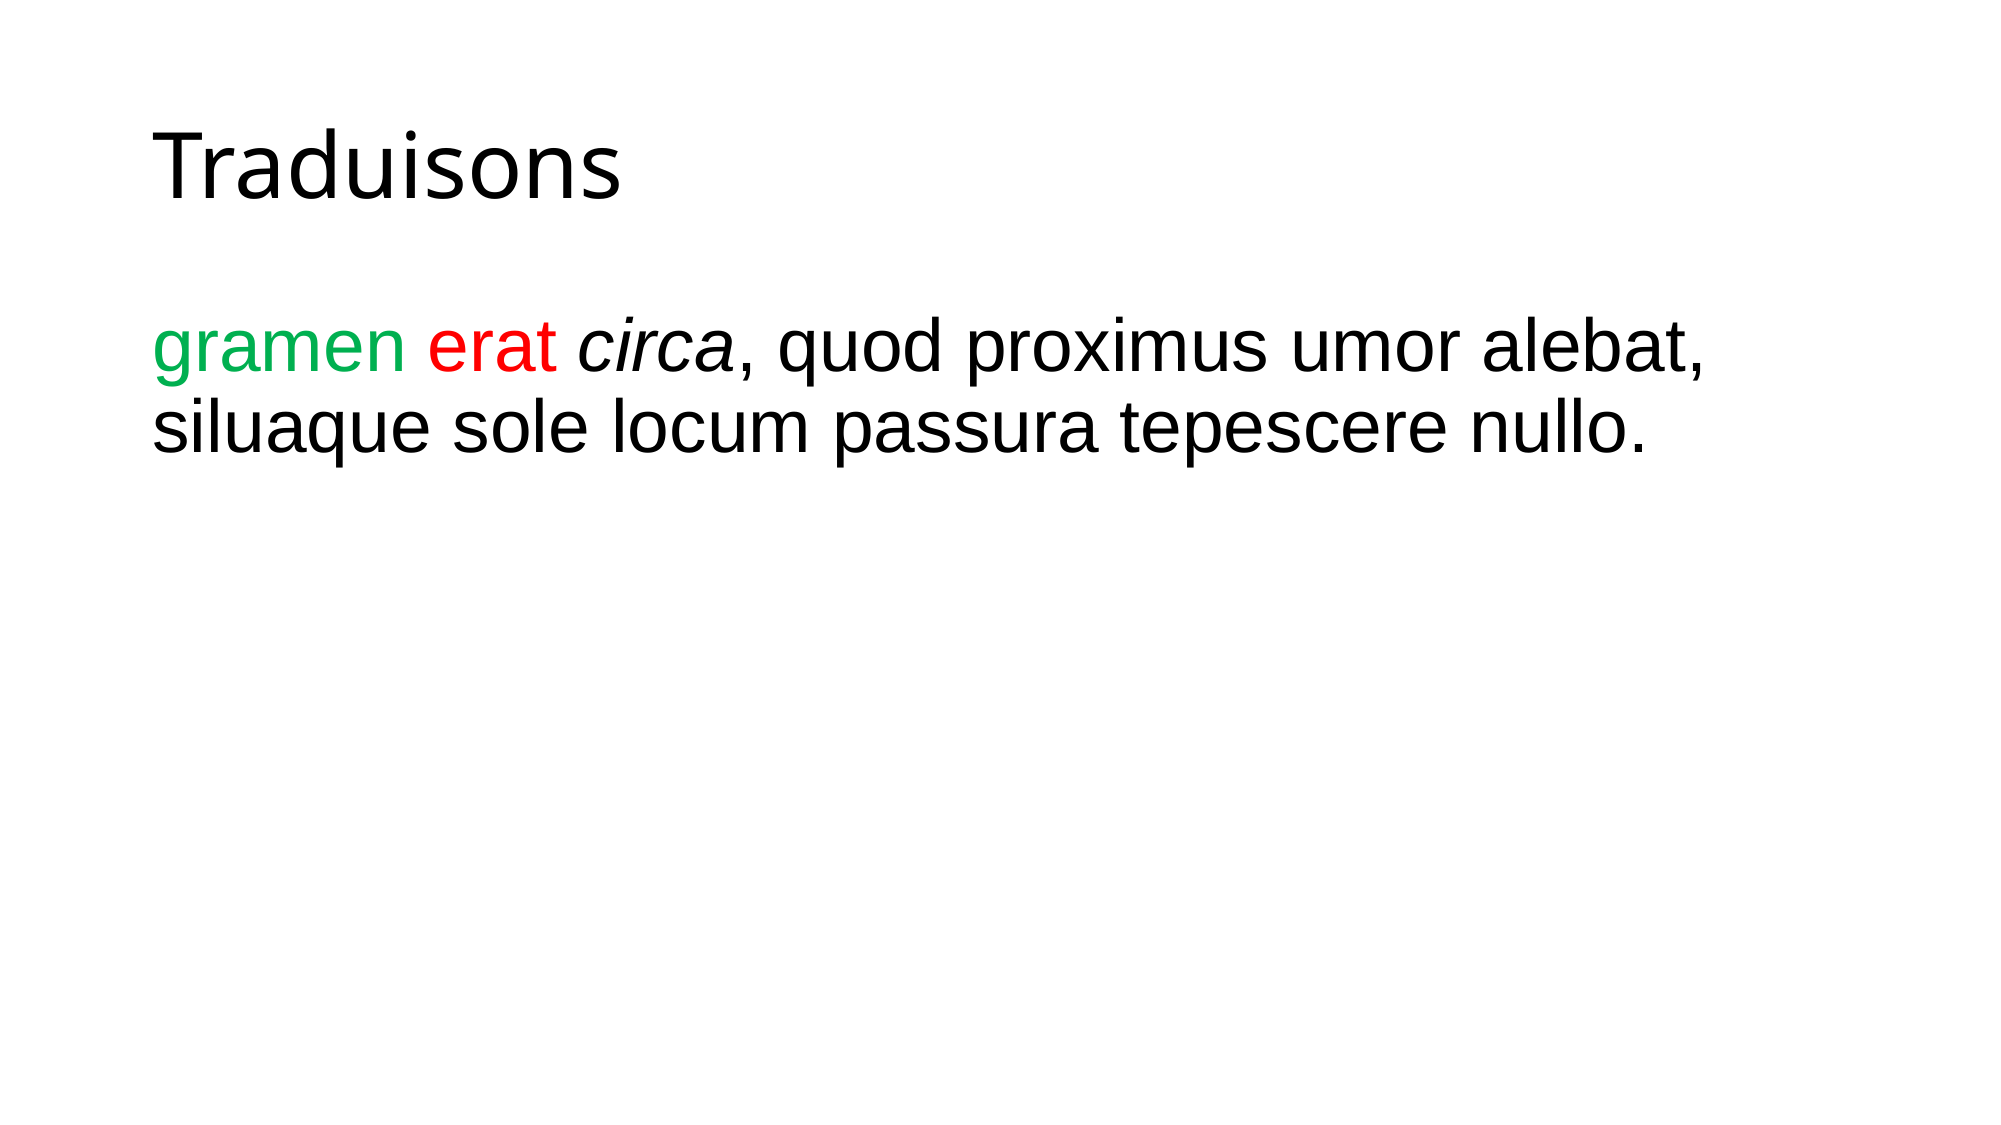

# Traduisons
gramen erat circa, quod proximus umor alebat,
siluaque sole locum passura tepescere nullo.